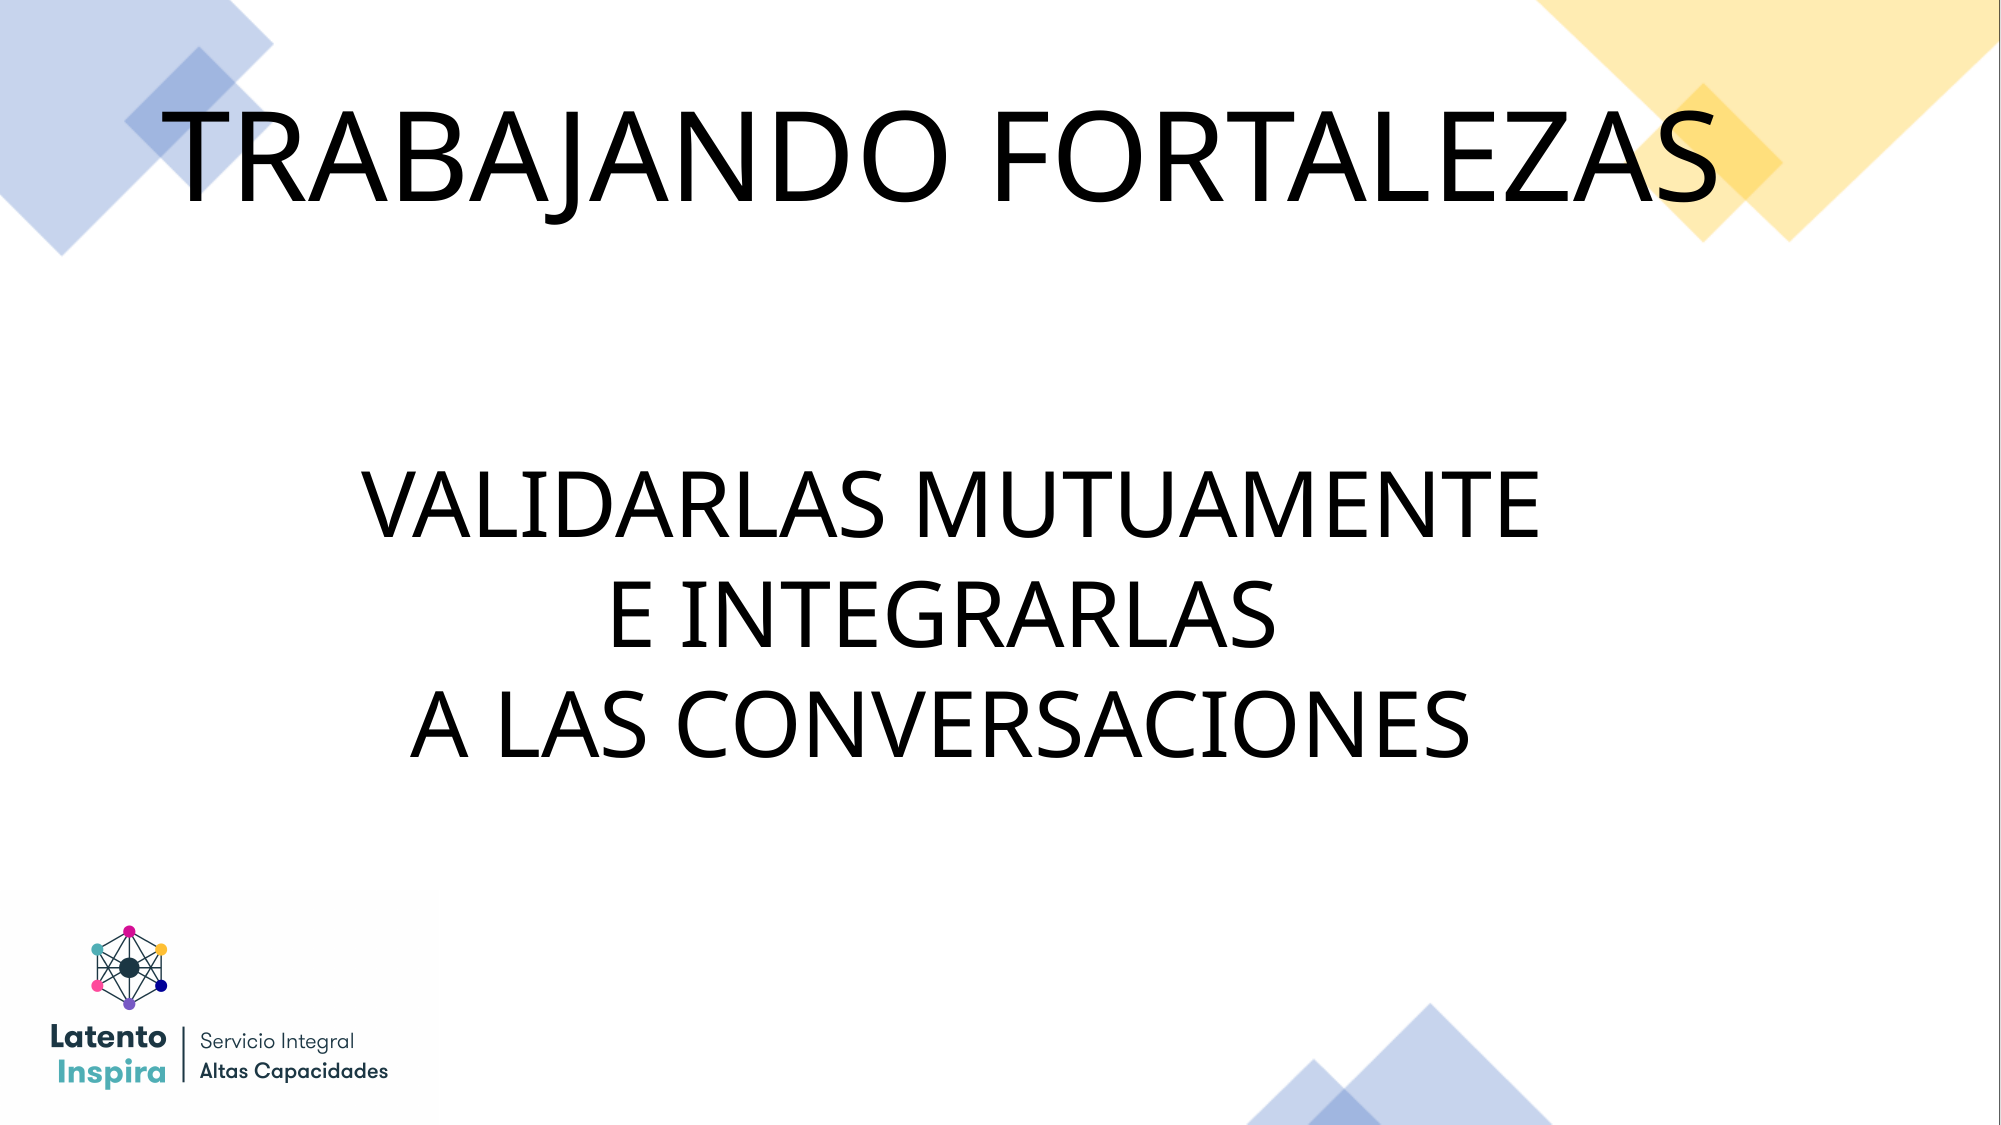

TRABAJANDO FORTALEZAS
 VALIDARLAS MUTUAMENTE
E INTEGRARLAS
A LAS CONVERSACIONES